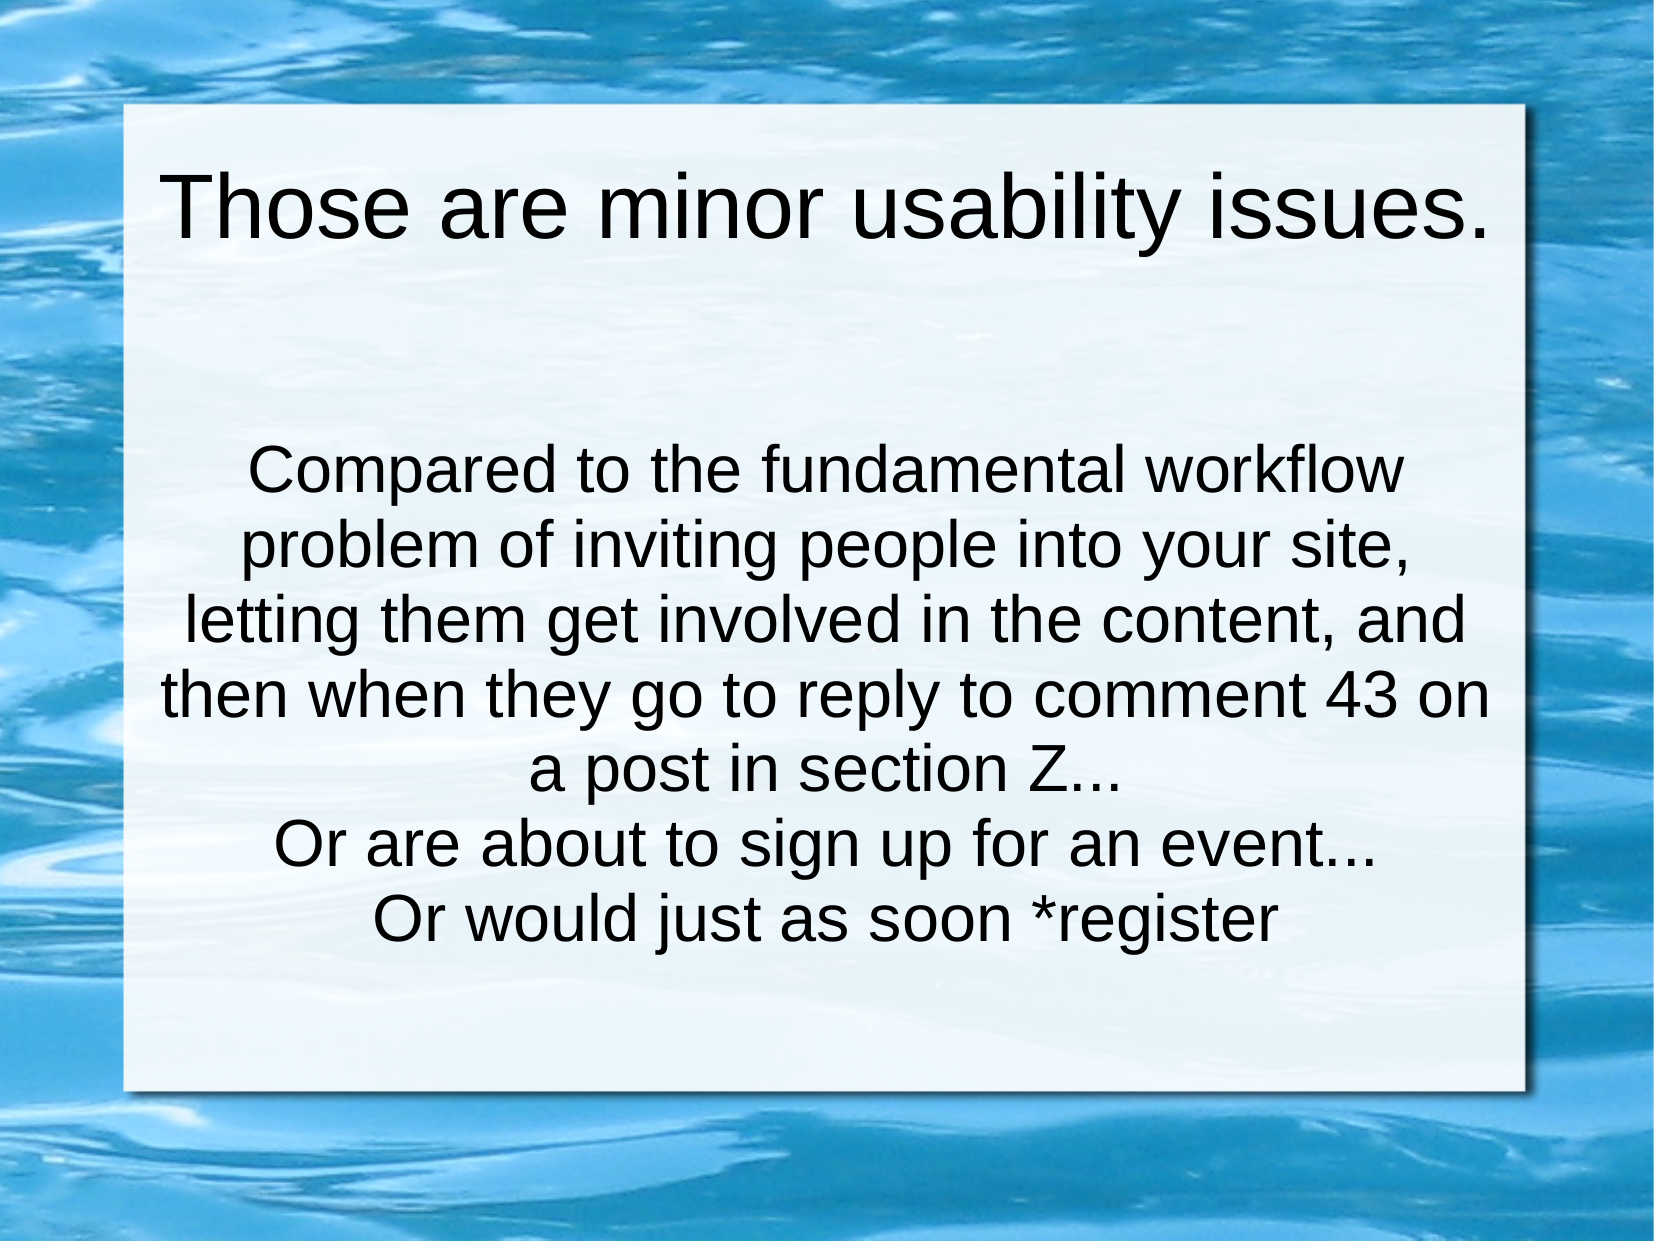

# Those are minor usability issues.
Compared to the fundamental workflow problem of inviting people into your site, letting them get involved in the content, and then when they go to reply to comment 43 on a post in section Z...
Or are about to sign up for an event...
Or would just as soon *register